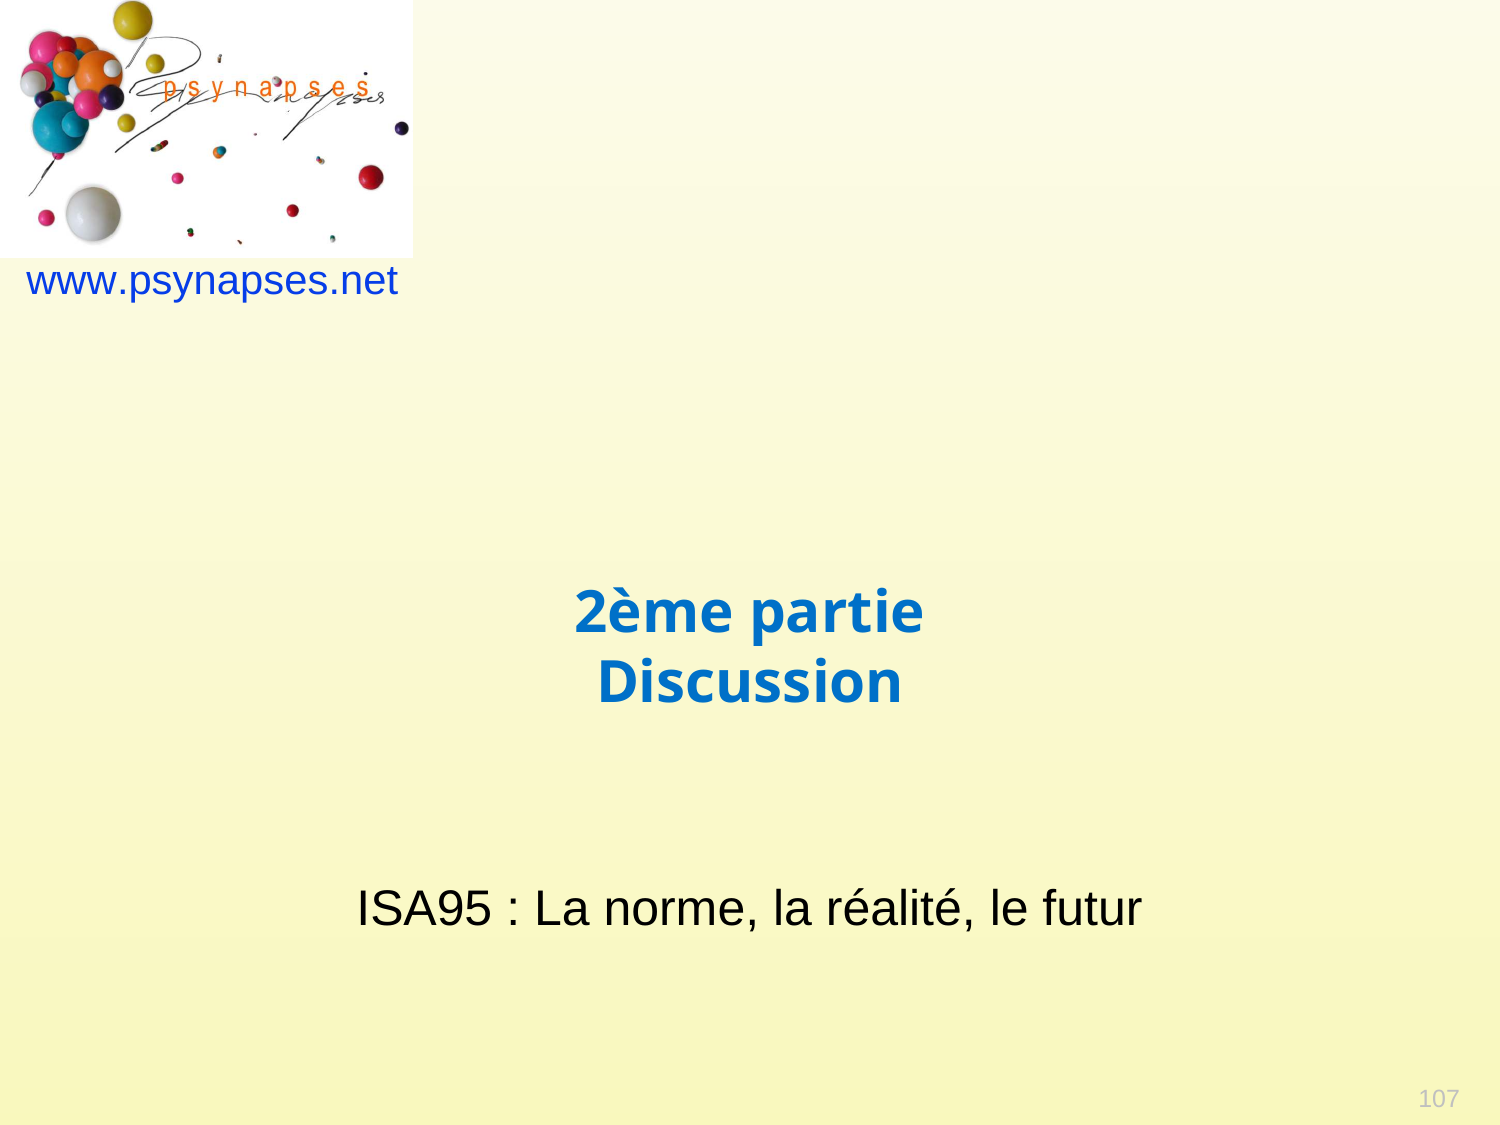

# 2ème partie Discussion
ISA95 : La norme, la réalité, le futur